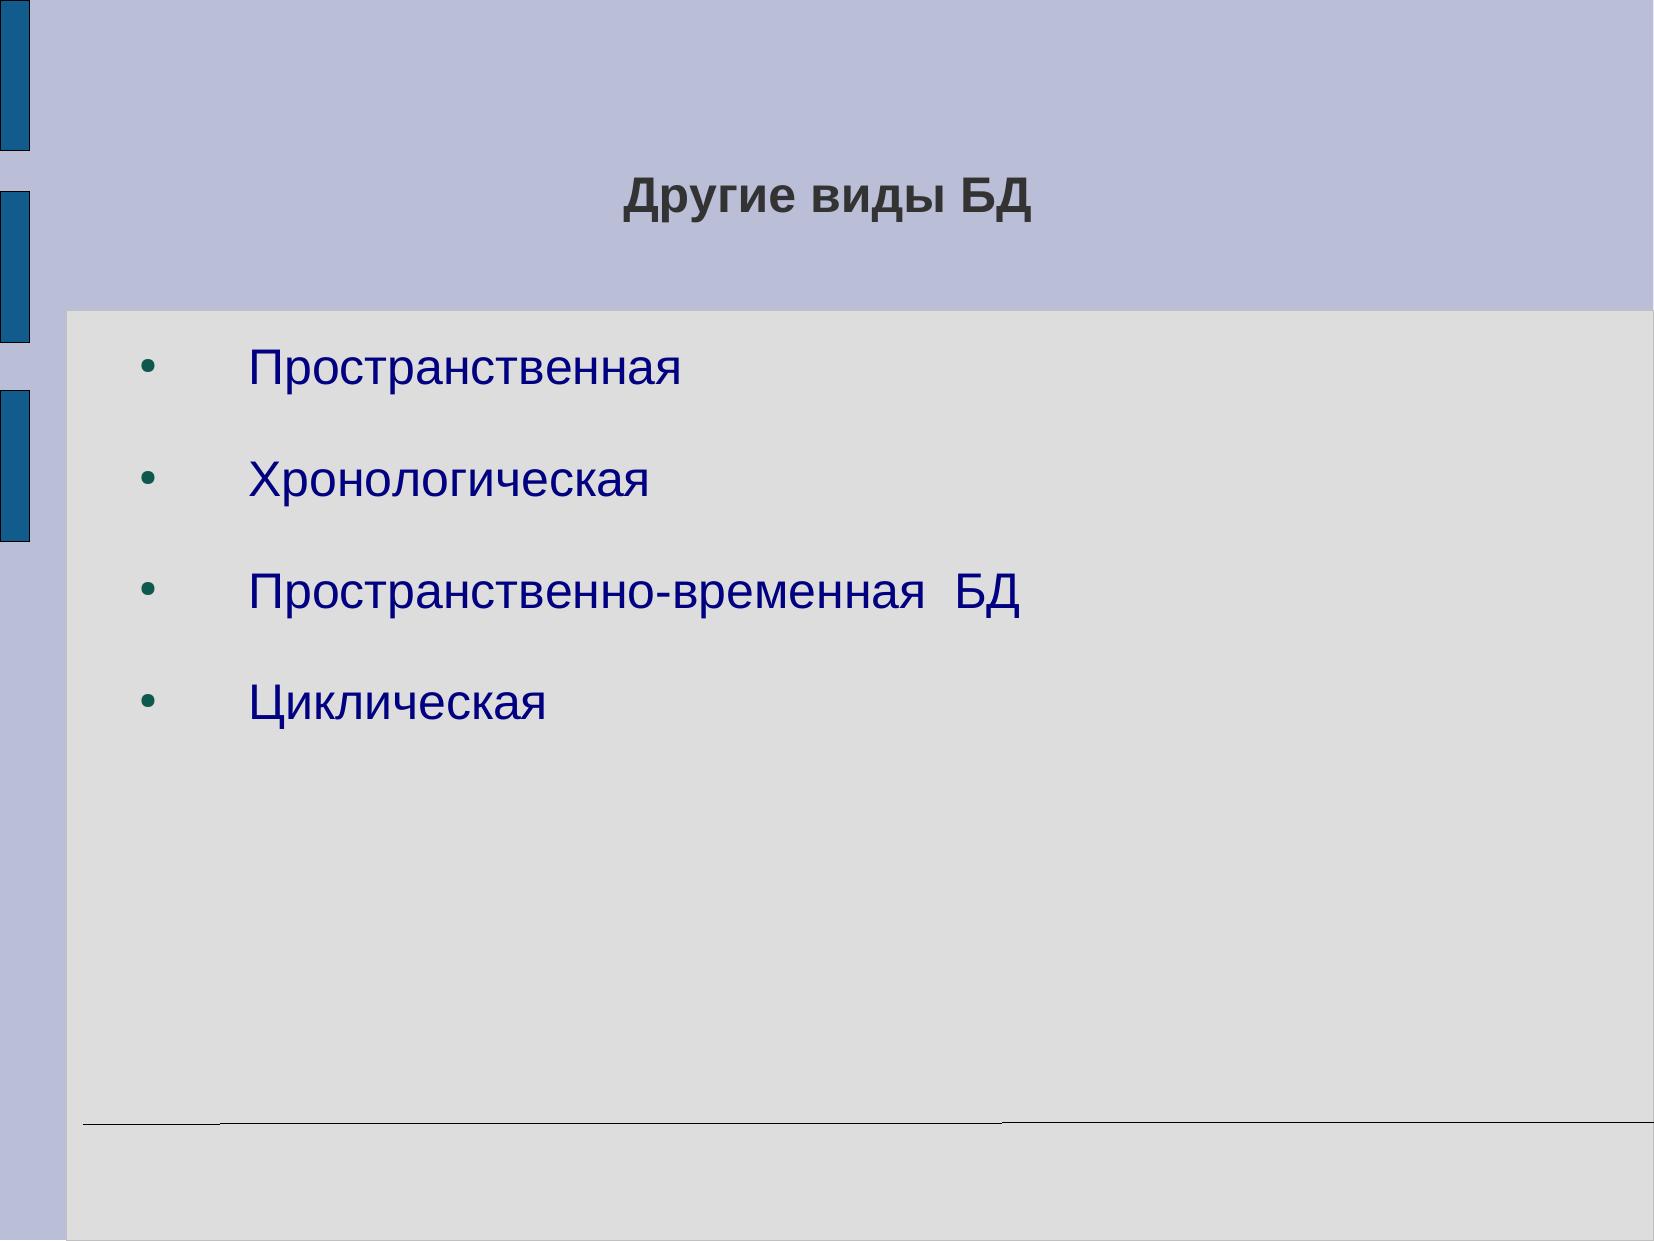

# Другие виды БД
 Пространственная
 Хронологическая
 Пространственно-временная БД
 Циклическая